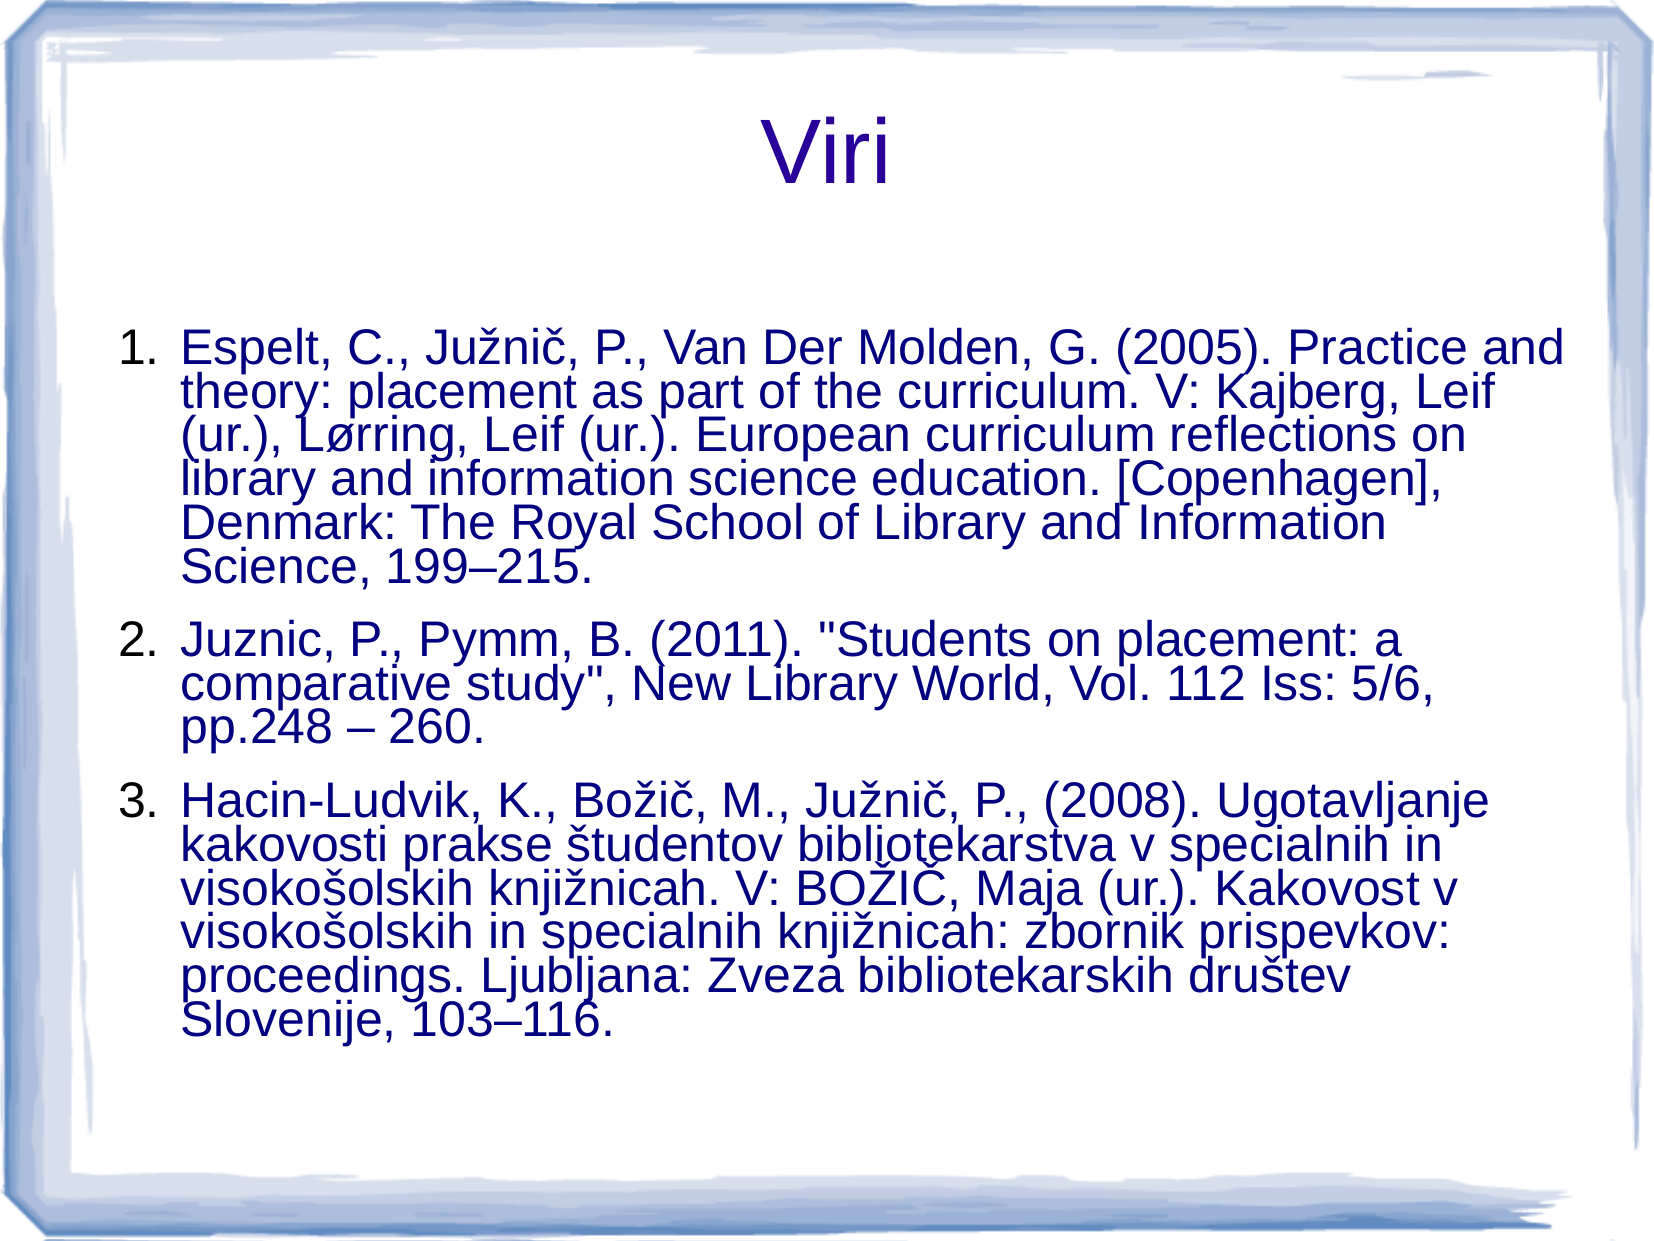

# Viri
Espelt, C., Južnič, P., Van Der Molden, G. (2005). Practice and theory: placement as part of the curriculum. V: Kajberg, Leif (ur.), Lørring, Leif (ur.). European curriculum reflections on library and information science education. [Copenhagen], Denmark: The Royal School of Library and Information Science, 199–215.
Juznic, P., Pymm, B. (2011). "Students on placement: a comparative study", New Library World, Vol. 112 Iss: 5/6, pp.248 – 260.
Hacin-Ludvik, K., Božič, M., Južnič, P., (2008). Ugotavljanje kakovosti prakse študentov bibliotekarstva v specialnih in visokošolskih knjižnicah. V: BOŽIČ, Maja (ur.). Kakovost v visokošolskih in specialnih knjižnicah: zbornik prispevkov: proceedings. Ljubljana: Zveza bibliotekarskih društev Slovenije, 103–116.